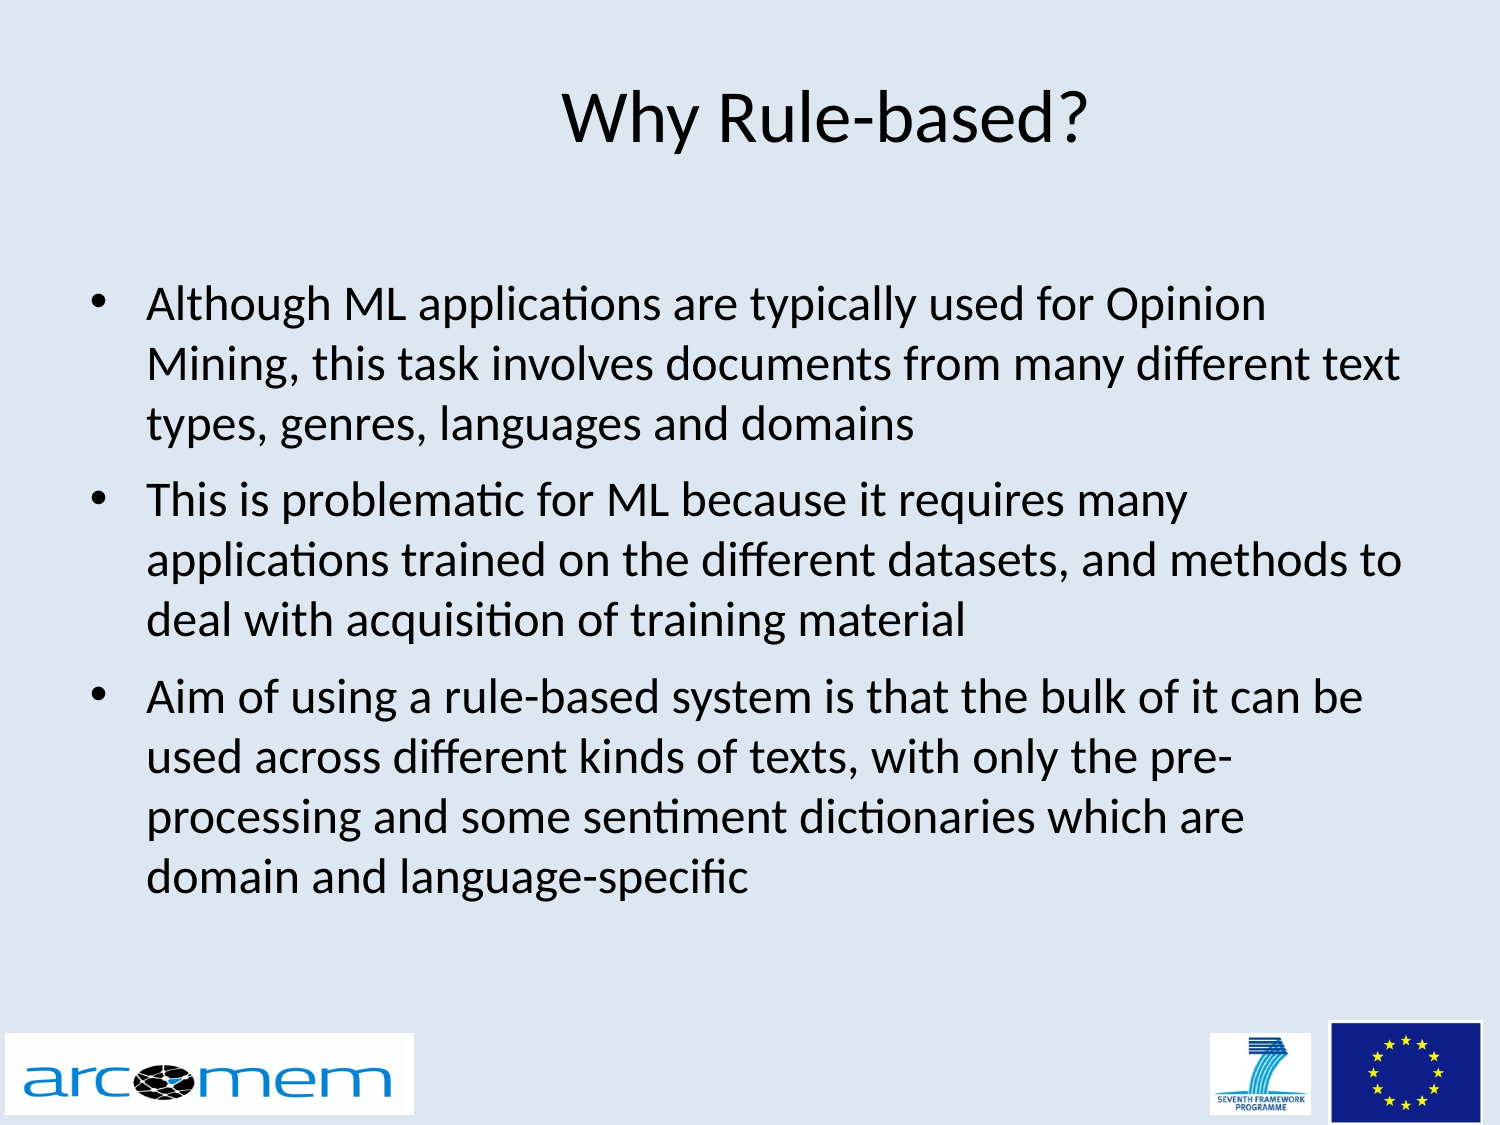

# Why Rule-based?
Although ML applications are typically used for Opinion Mining, this task involves documents from many different text types, genres, languages and domains
This is problematic for ML because it requires many applications trained on the different datasets, and methods to deal with acquisition of training material
Aim of using a rule-based system is that the bulk of it can be used across different kinds of texts, with only the pre-processing and some sentiment dictionaries which are domain and language-specific